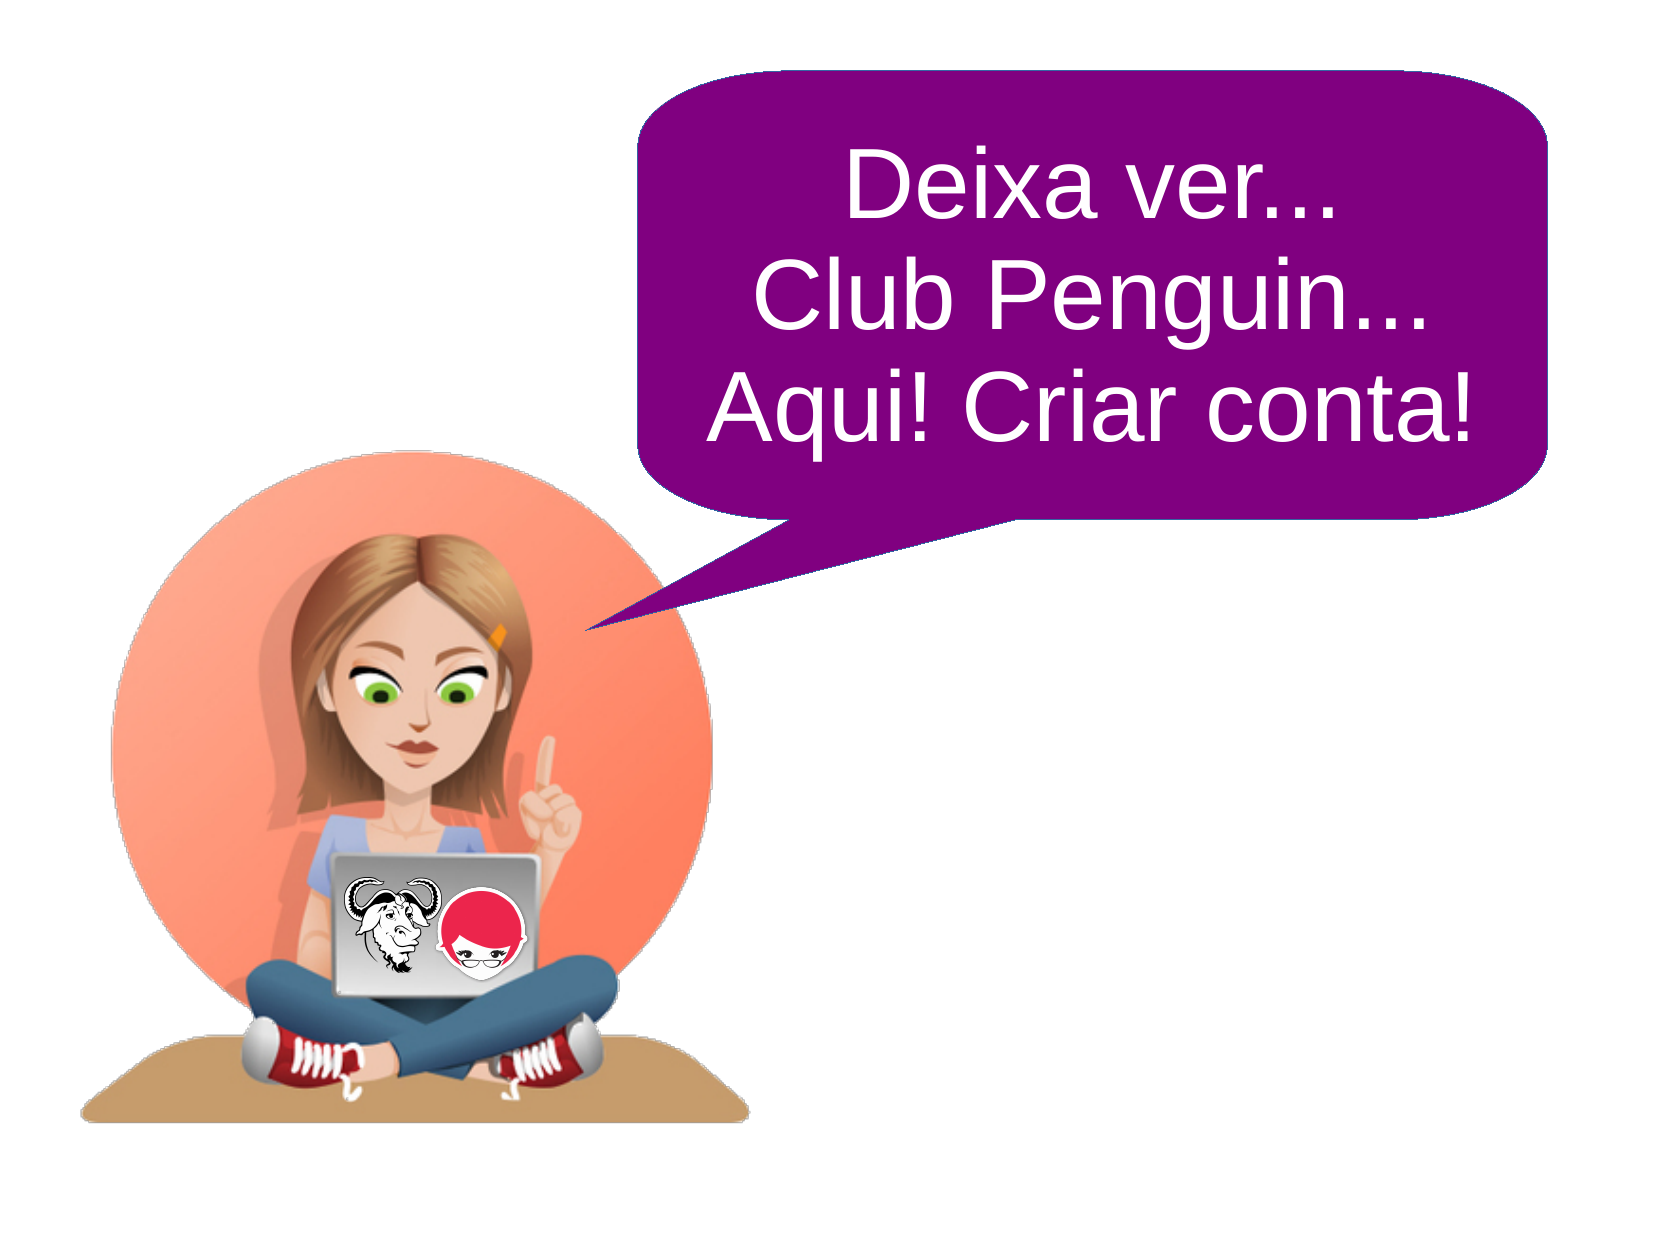

Deixa ver...
Club Penguin...
Aqui! Criar conta!